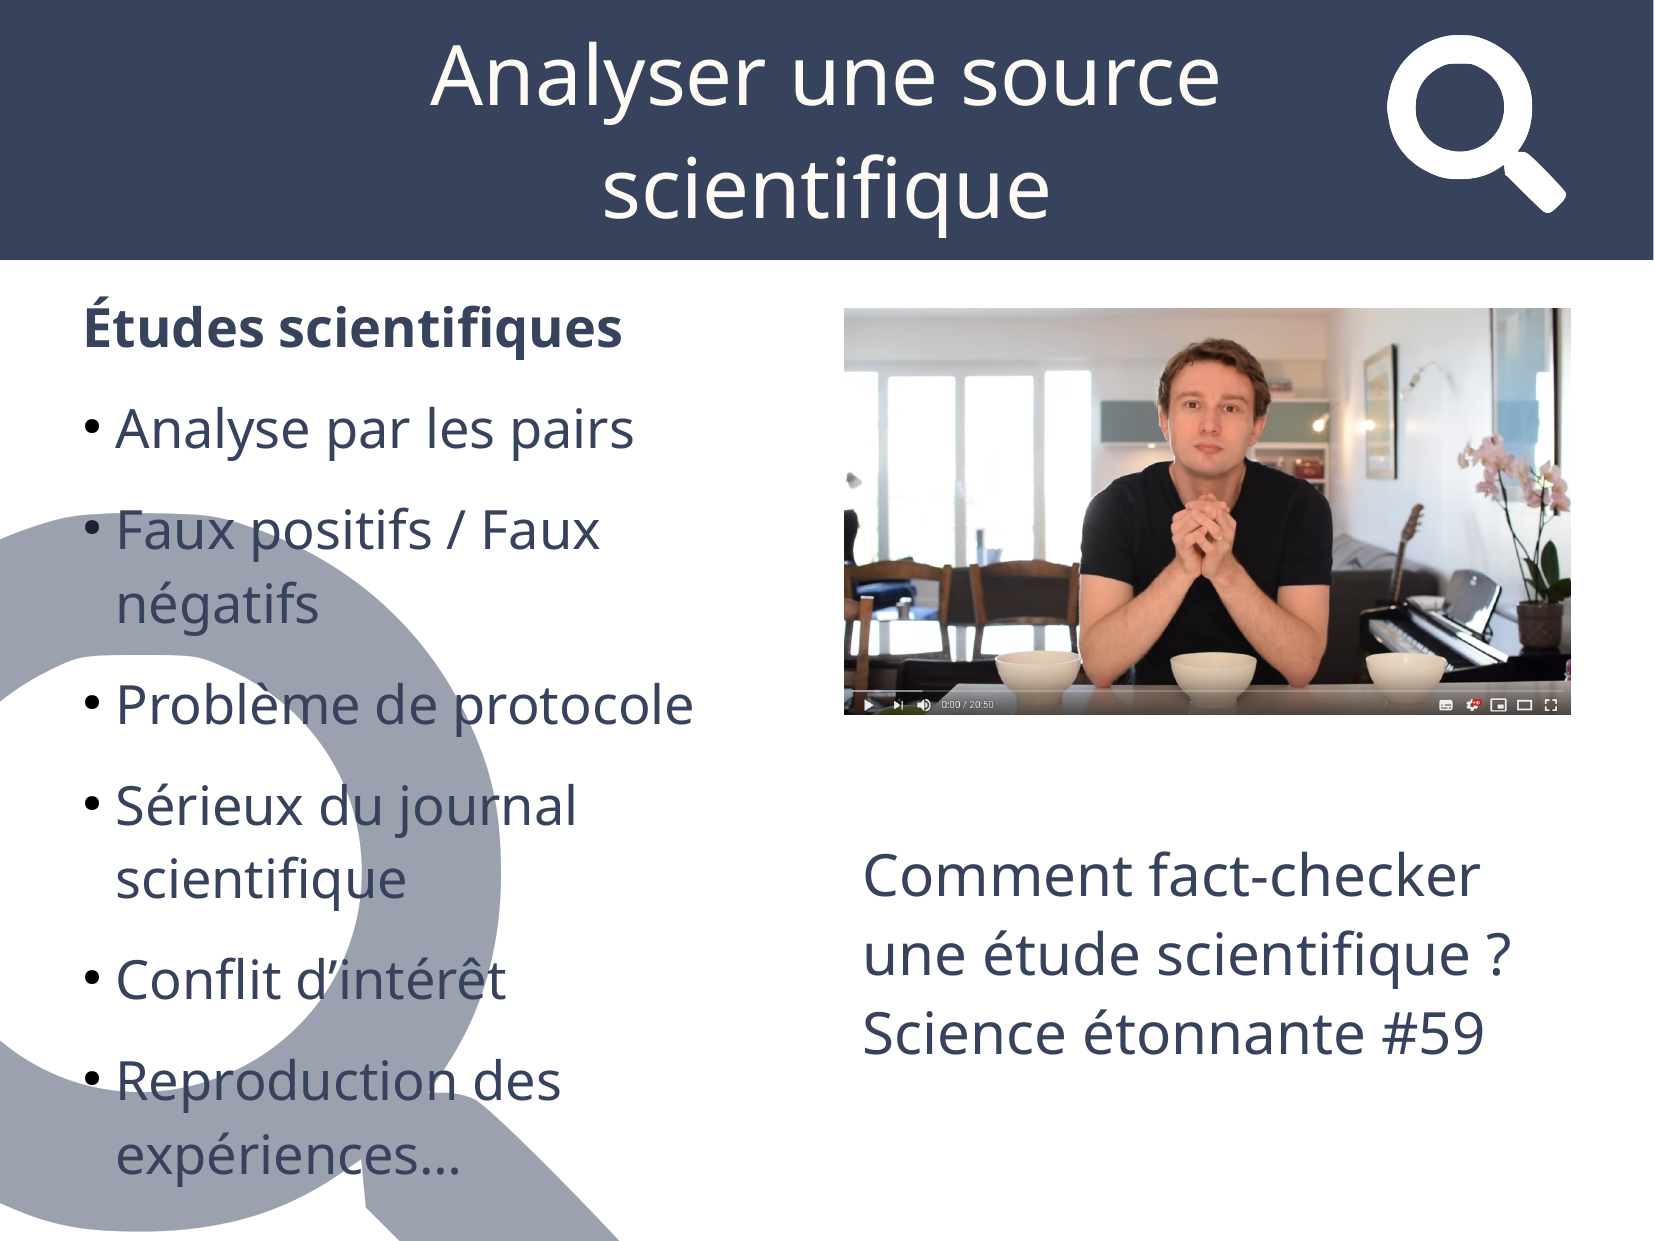

# Analyser une source scientifique
Études scientifiques
Analyse par les pairs
Faux positifs / Faux négatifs
Problème de protocole
Sérieux du journal scientifique
Conflit d’intérêt
Reproduction des expériences…
Comment fact-checker une étude scientifique ? Science étonnante #59